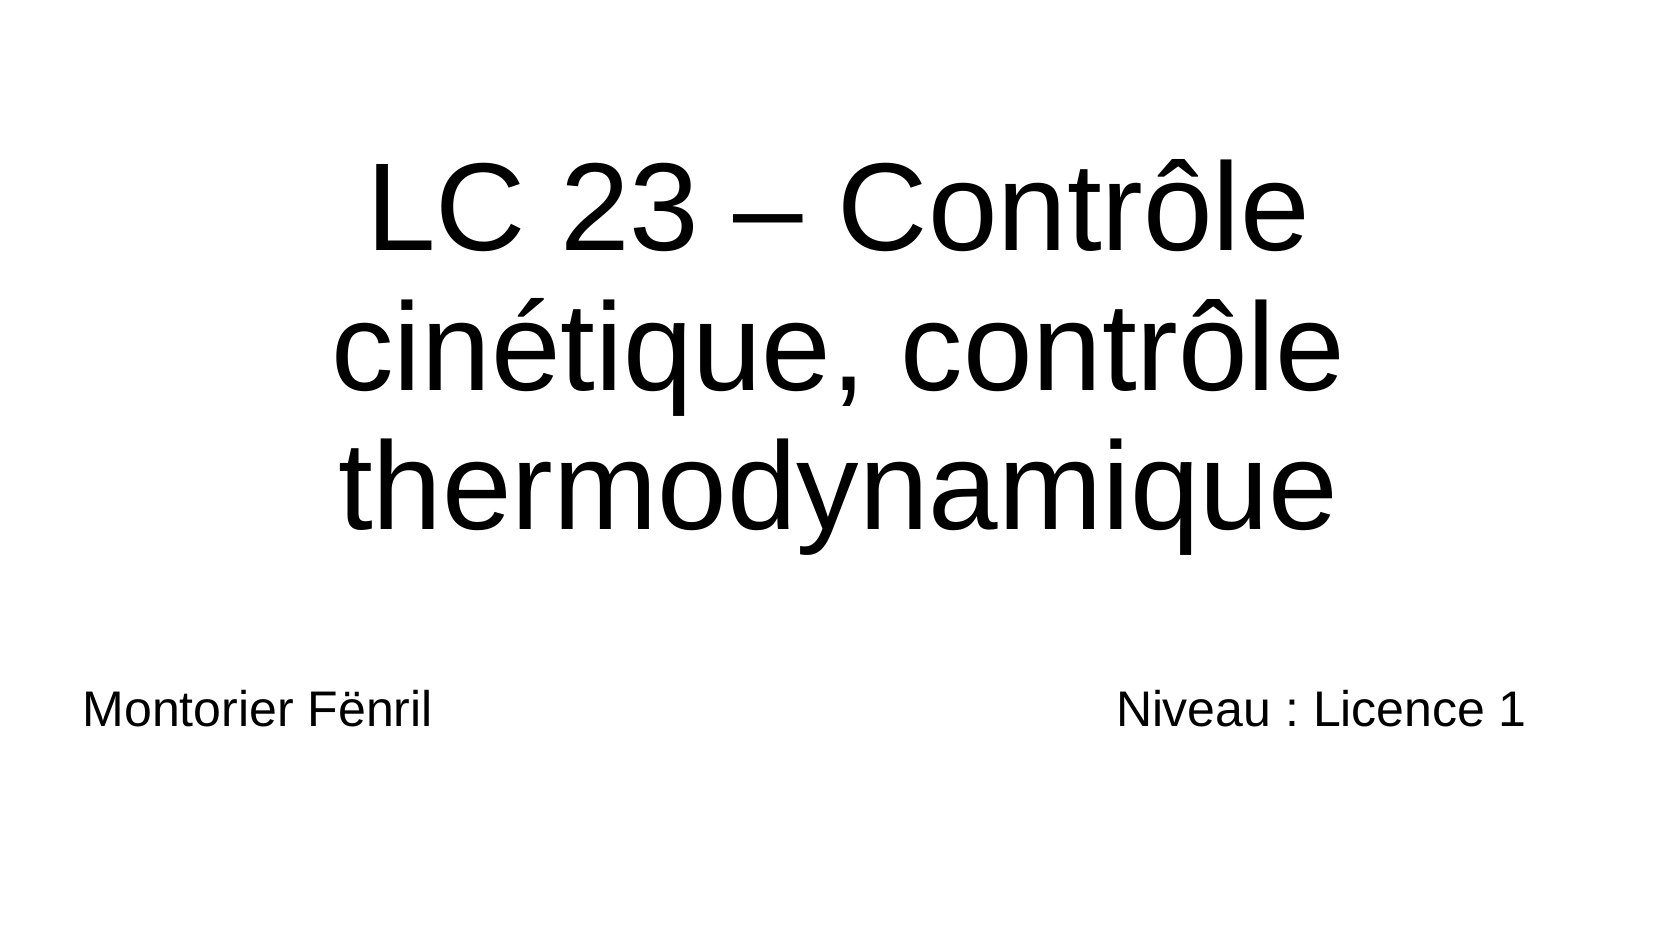

# LC 23 – Contrôle cinétique, contrôle thermodynamique
Montorier Fënril										Niveau : Licence 1